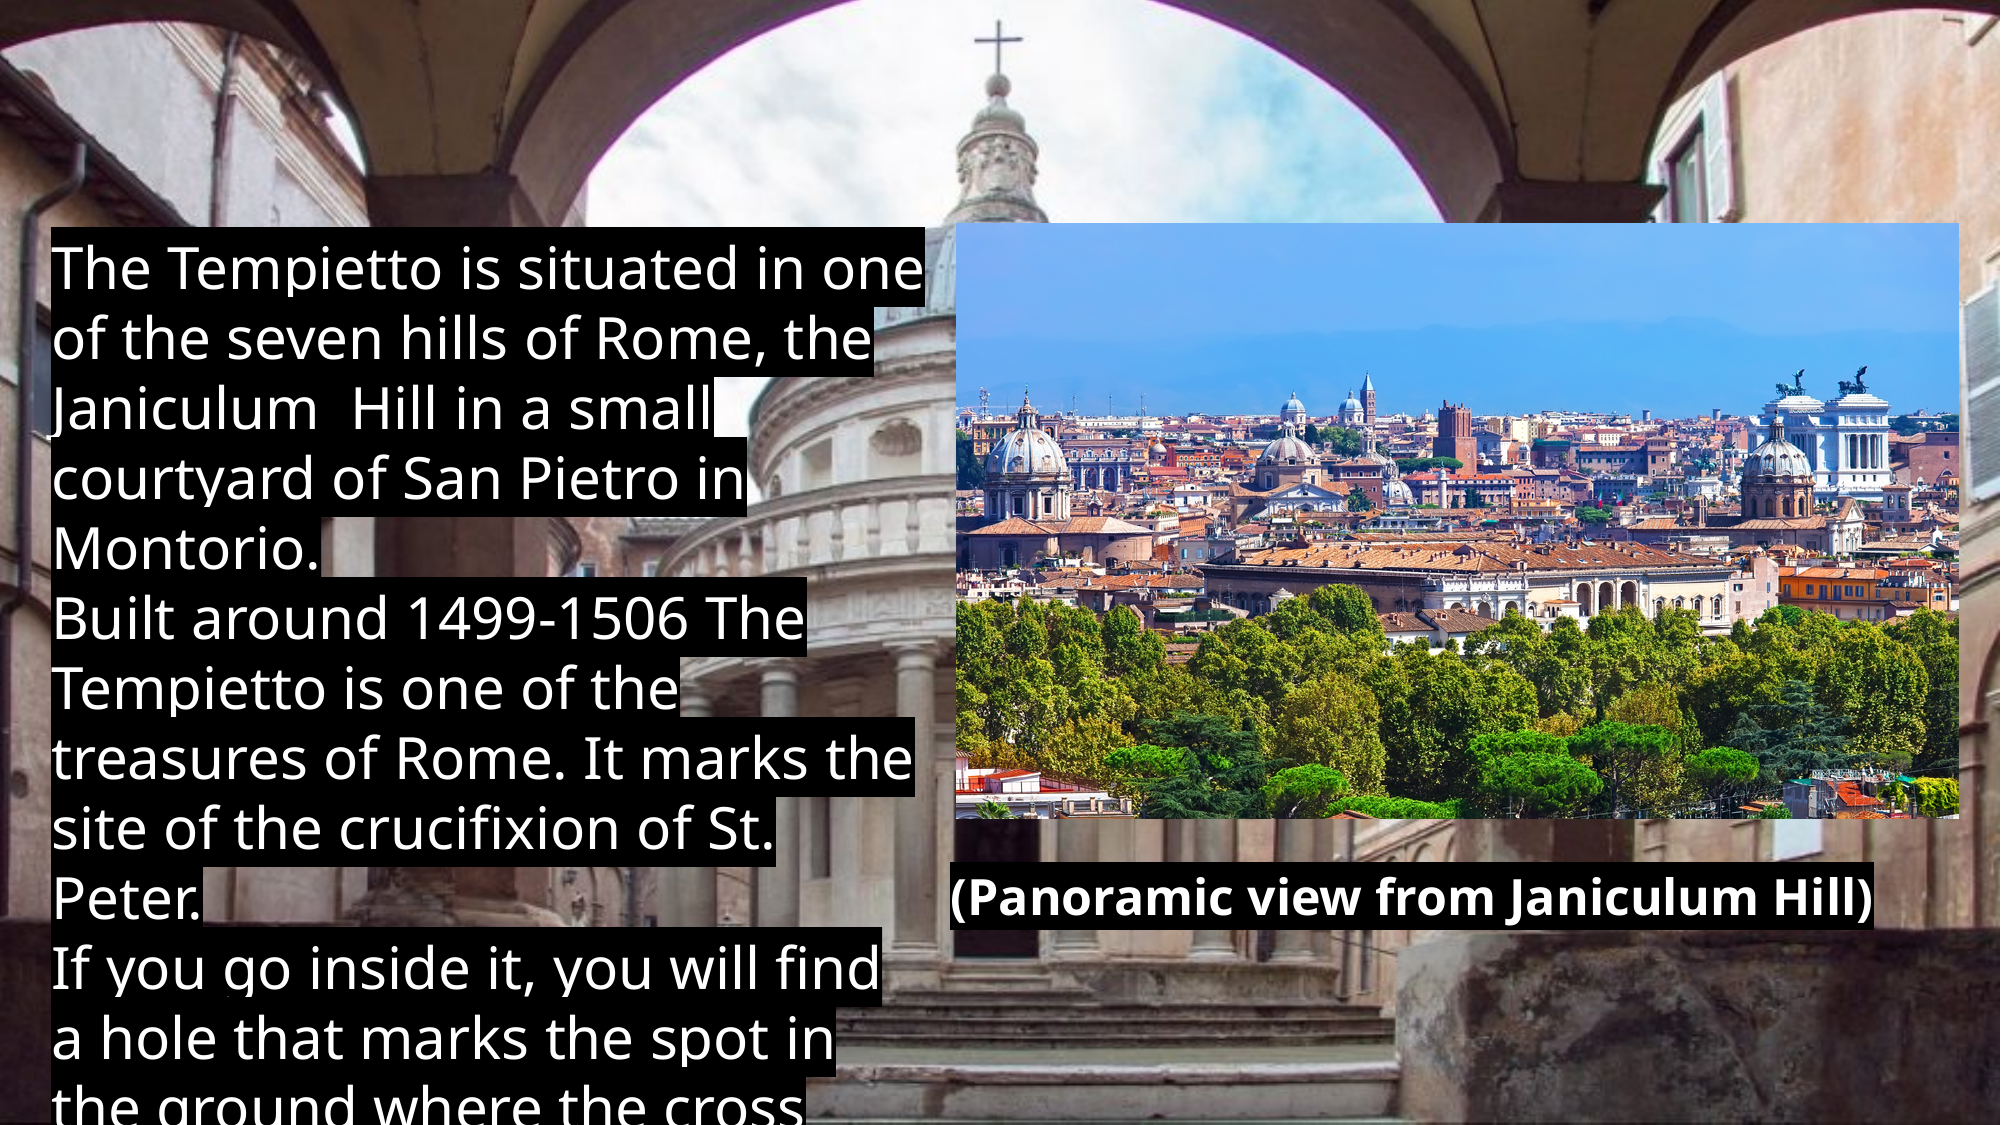

#
The Tempietto is situated in one of the seven hills of Rome, the Janiculum Hill in a small courtyard of San Pietro in Montorio.
Built around 1499-1506 The Tempietto is one of the treasures of Rome. It marks the site of the crucifixion of St. Peter.
If you go inside it, you will find a hole that marks the spot in the ground where the cross was placed St. Peter was crucified upside down.
(Panoramic view from Janiculum Hill)